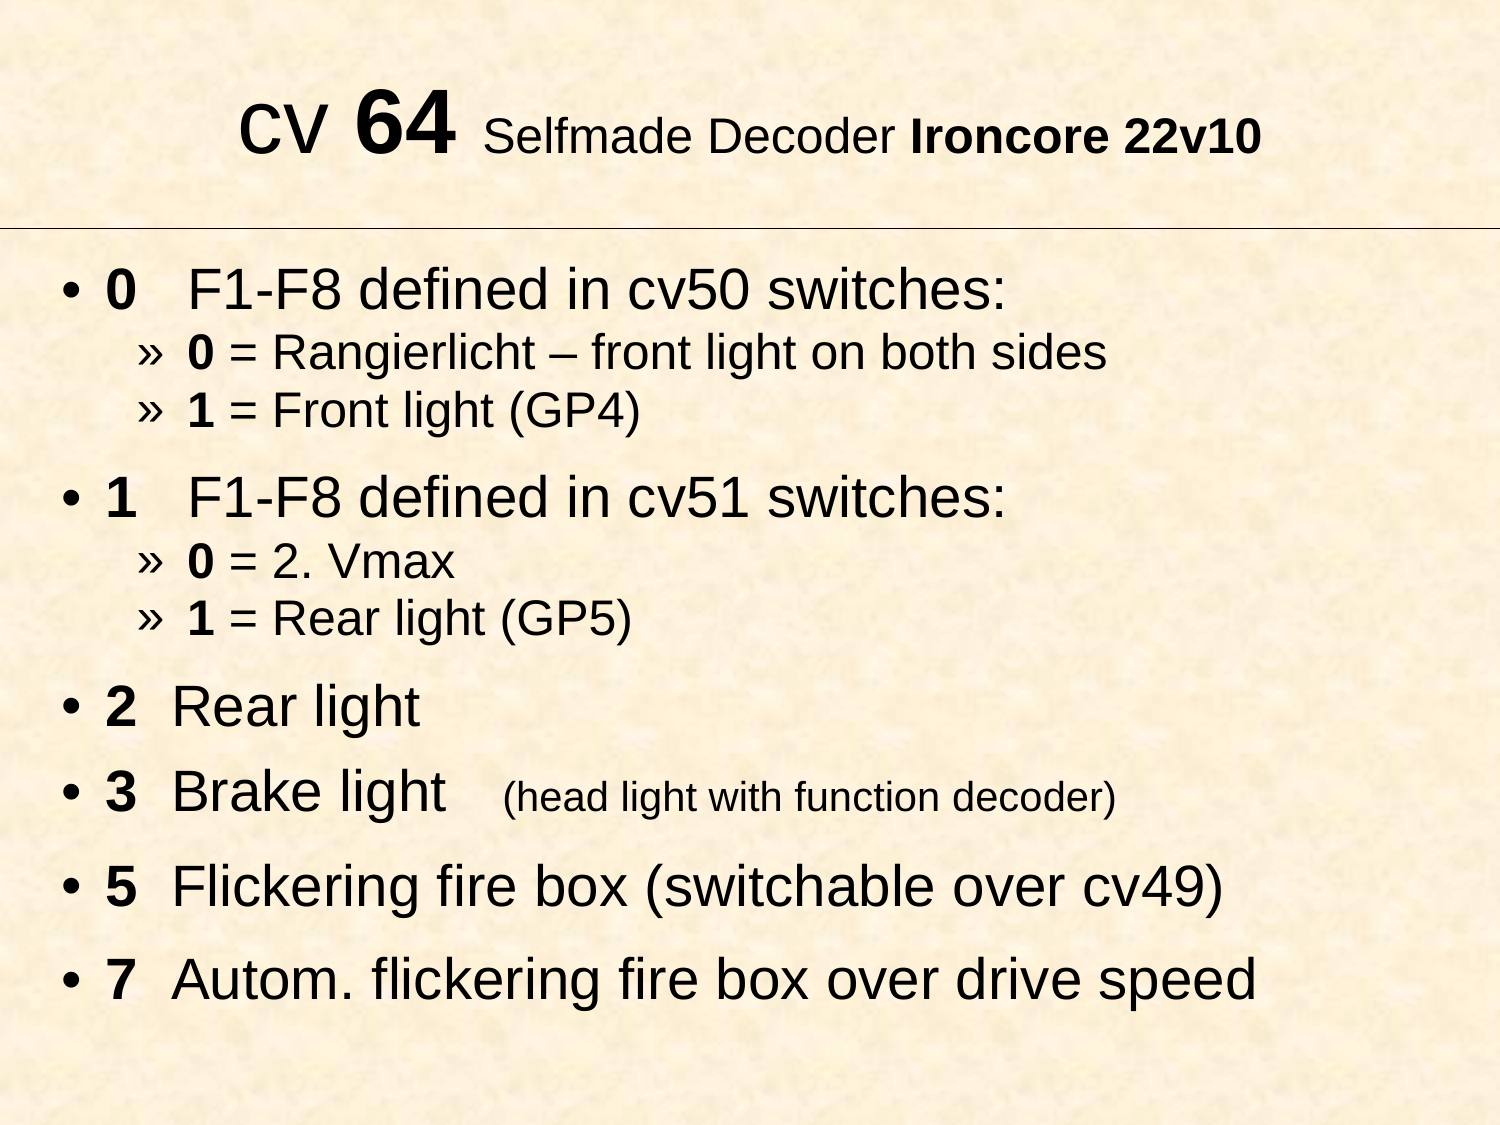

# cv 64 Selfmade Decoder Ironcore 22v10
0	 F1-F8 defined in cv50 switches:
0 = Rangierlicht – front light on both sides
1 = Front light (GP4)
1	 F1-F8 defined in cv51 switches:
0 = 2. Vmax
1 = Rear light (GP5)
2	Rear light
3	Brake light	(head light with function decoder)
5	Flickering fire box (switchable over cv49)
7	Autom. flickering fire box over drive speed